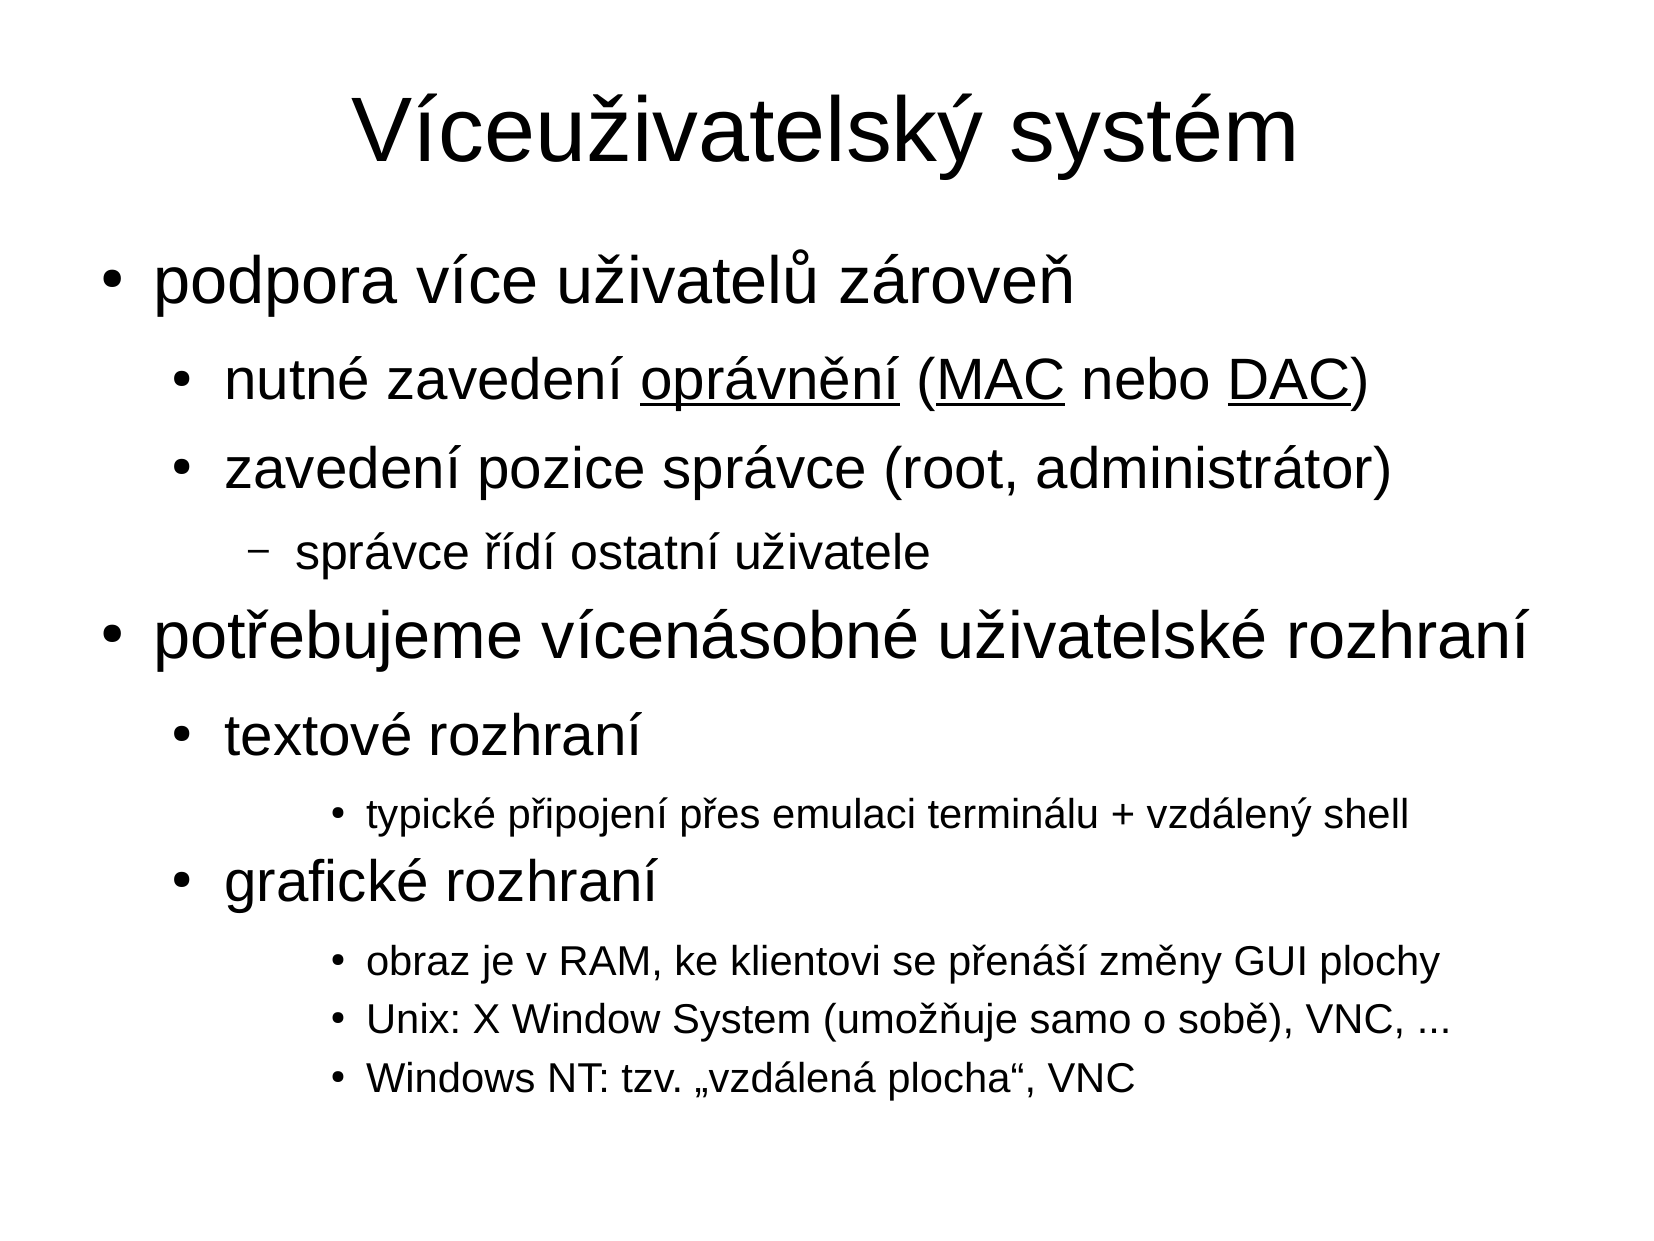

# Víceuživatelský systém
podpora více uživatelů zároveň
nutné zavedení oprávnění (MAC nebo DAC)
zavedení pozice správce (root, administrátor)
správce řídí ostatní uživatele
potřebujeme vícenásobné uživatelské rozhraní
textové rozhraní
typické připojení přes emulaci terminálu + vzdálený shell
grafické rozhraní
obraz je v RAM, ke klientovi se přenáší změny GUI plochy
Unix: X Window System (umožňuje samo o sobě), VNC, ...
Windows NT: tzv. „vzdálená plocha“, VNC